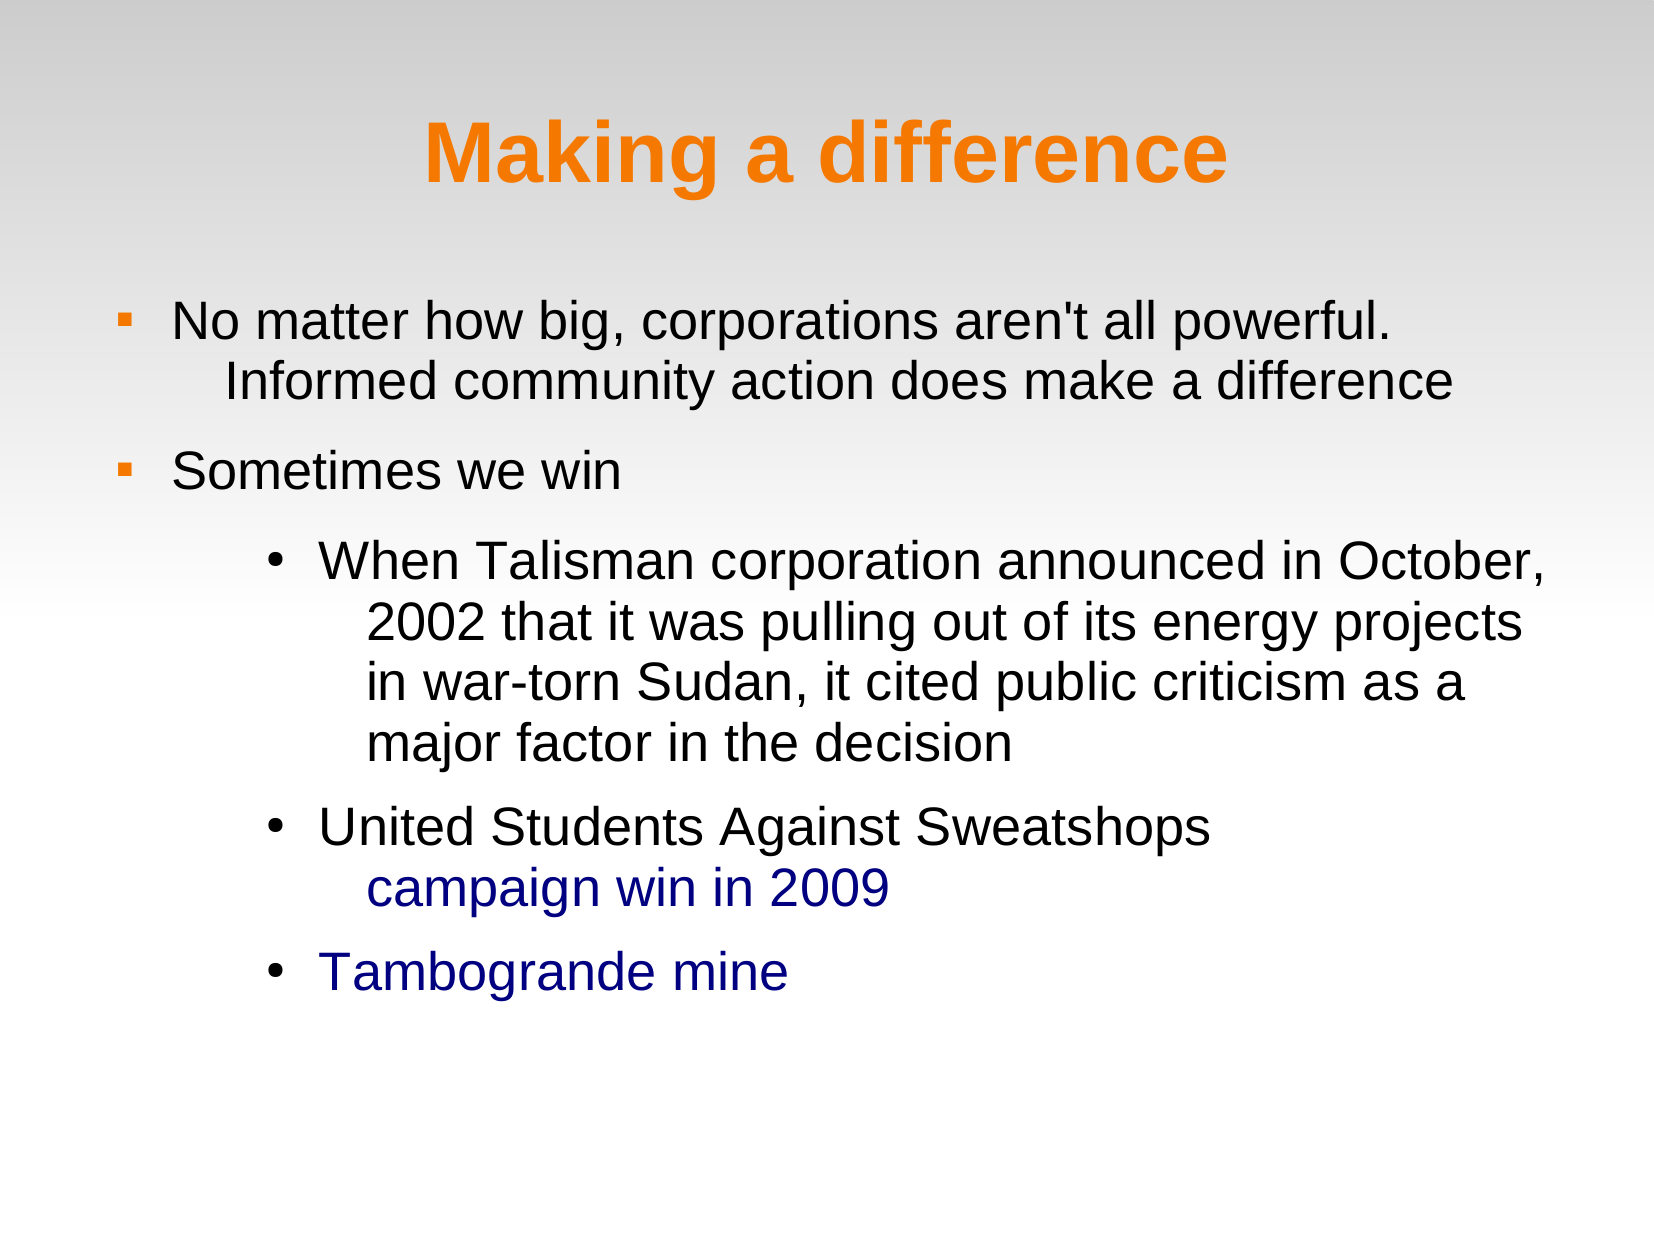

# Making a difference
No matter how big, corporations aren't all powerful. Informed community action does make a difference
Sometimes we win
When Talisman corporation announced in October, 2002 that it was pulling out of its energy projects in war-torn Sudan, it cited public criticism as a major factor in the decision
United Students Against Sweatshops campaign win in 2009
Tambogrande mine